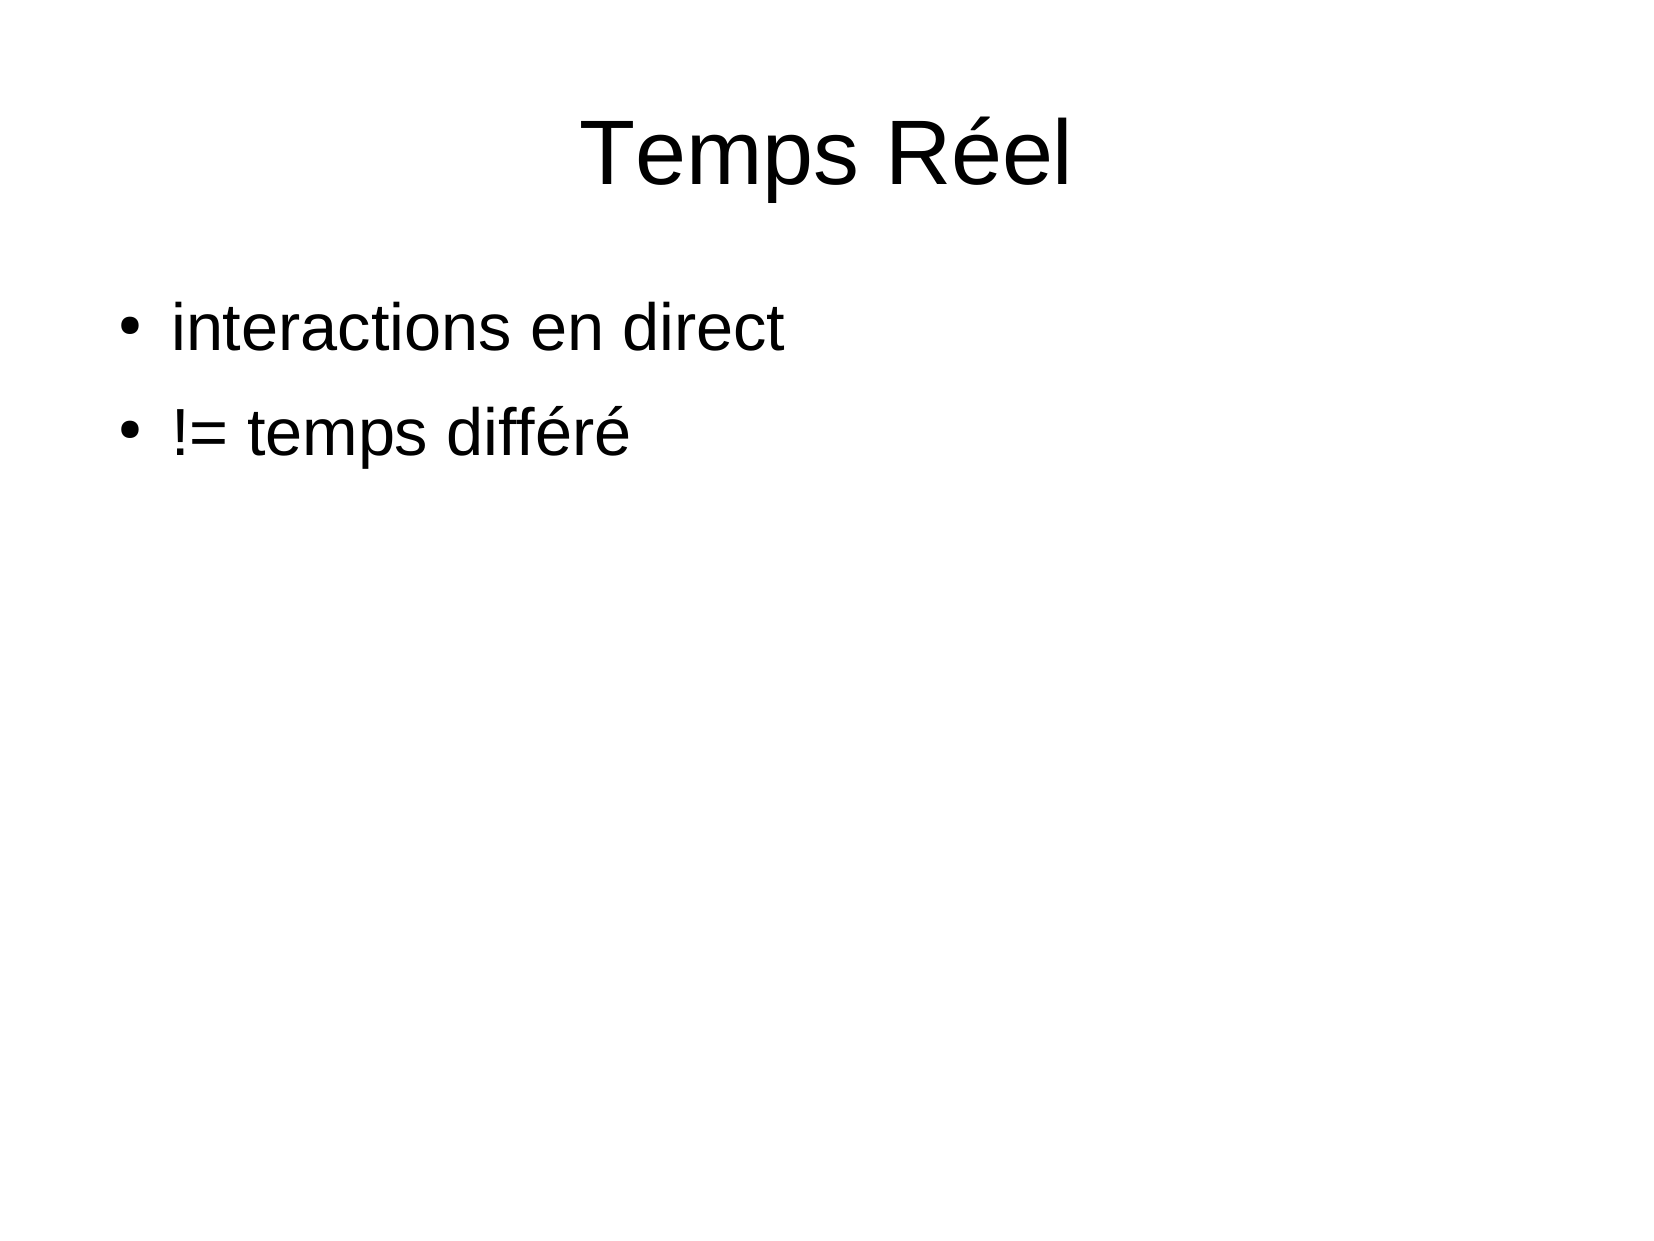

# Temps Réel
interactions en direct
!= temps différé